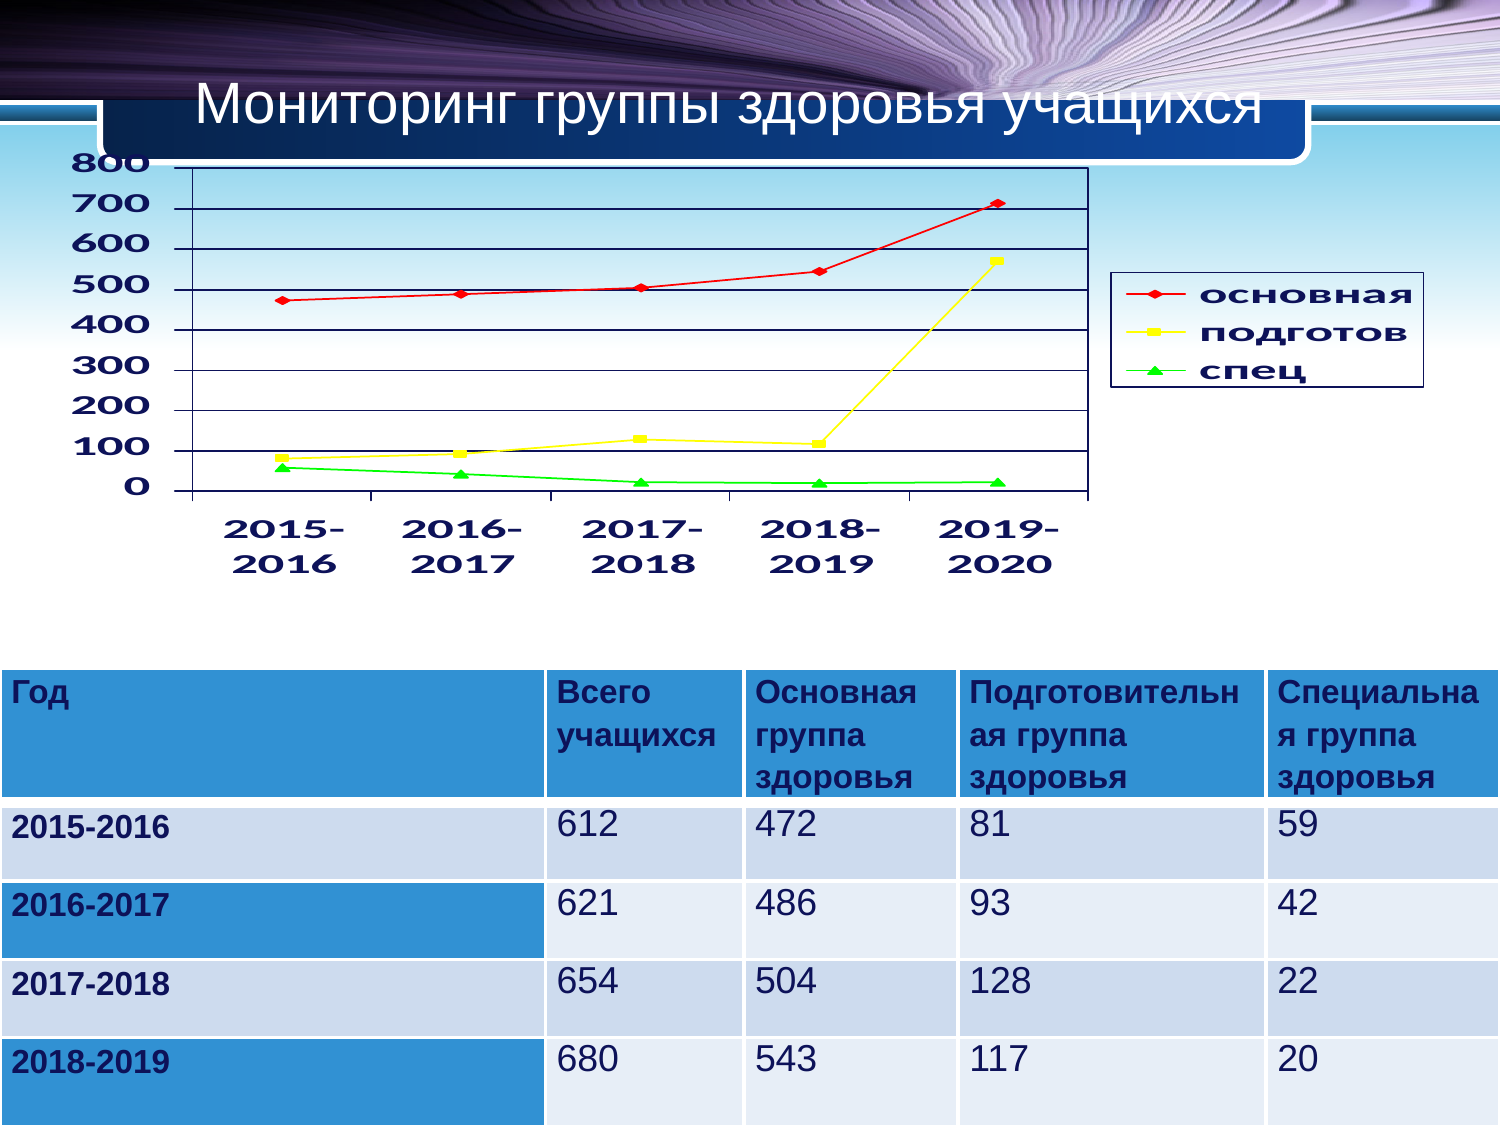

# Мониторинг группы здоровья учащихся
| Год | Всего учащихся | Основная группа здоровья | Подготовительная группа здоровья | Специальная группа здоровья |
| --- | --- | --- | --- | --- |
| 2015-2016 | 612 | 472 | 81 | 59 |
| 2016-2017 | 621 | 486 | 93 | 42 |
| 2017-2018 | 654 | 504 | 128 | 22 |
| 2018-2019 2019-2020 | 680 713 | 543 568 | 117 123 | 20 22 |